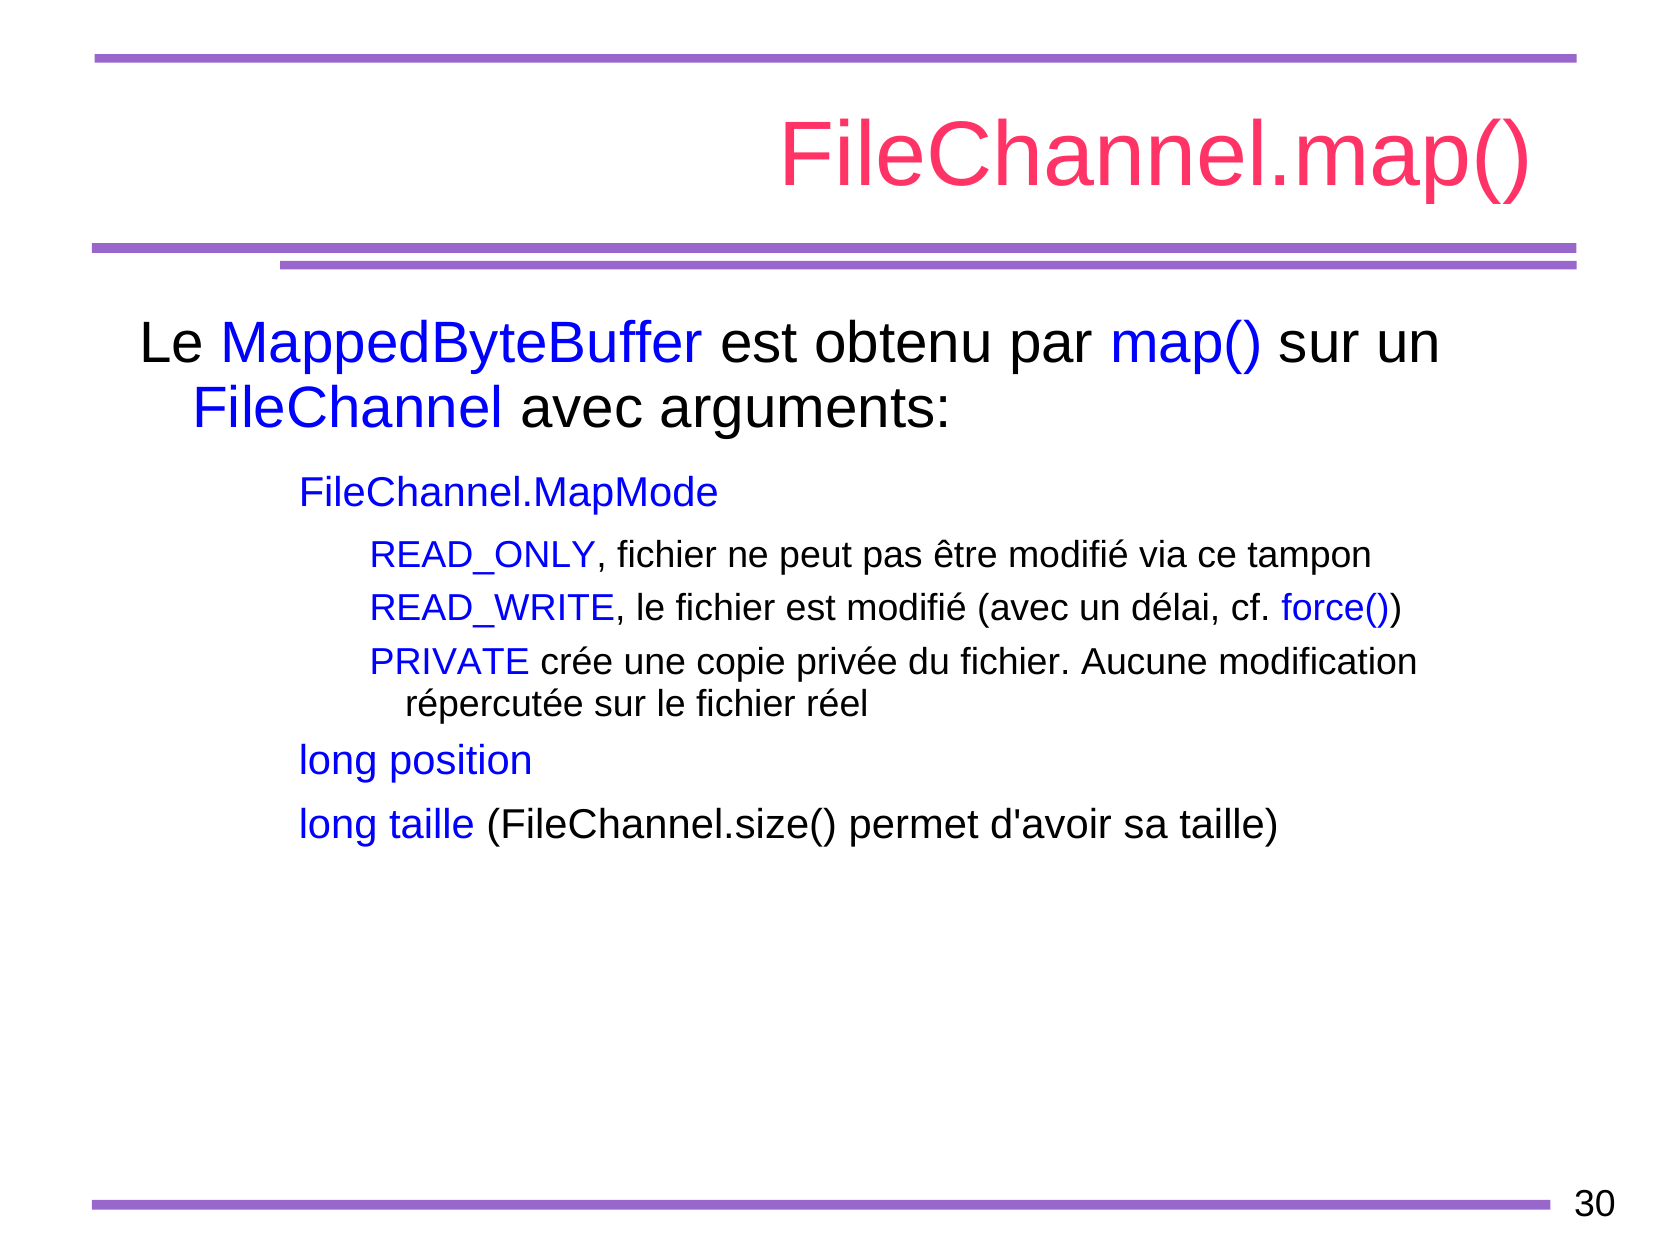

# FileChannel.map()
Le MappedByteBuffer est obtenu par map() sur un FileChannel avec arguments:
FileChannel.MapMode
READ_ONLY, fichier ne peut pas être modifié via ce tampon
READ_WRITE, le fichier est modifié (avec un délai, cf. force())
PRIVATE crée une copie privée du fichier. Aucune modification répercutée sur le fichier réel
long position
long taille (FileChannel.size() permet d'avoir sa taille)